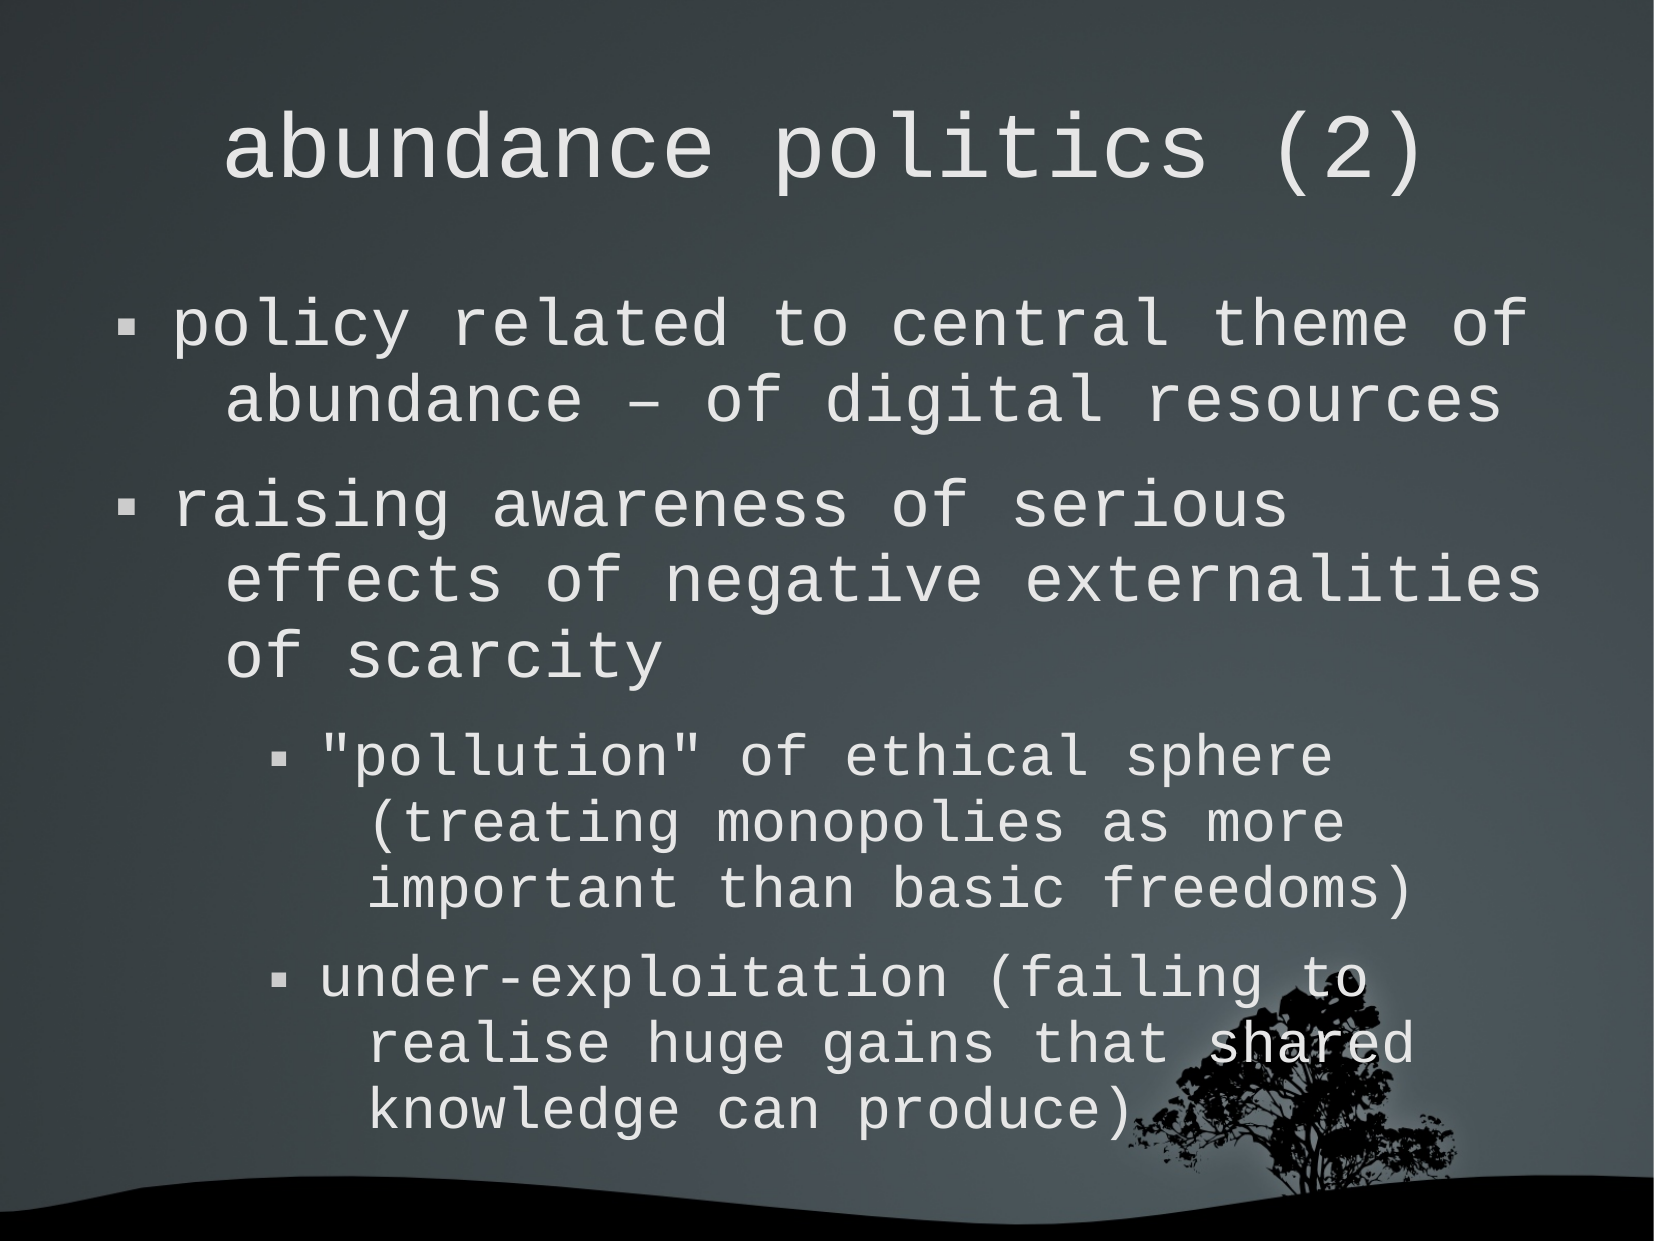

# abundance politics (2)
policy related to central theme of abundance – of digital resources
raising awareness of serious effects of negative externalities of scarcity
"pollution" of ethical sphere (treating monopolies as more important than basic freedoms)
under-exploitation (failing to realise huge gains that shared knowledge can produce)